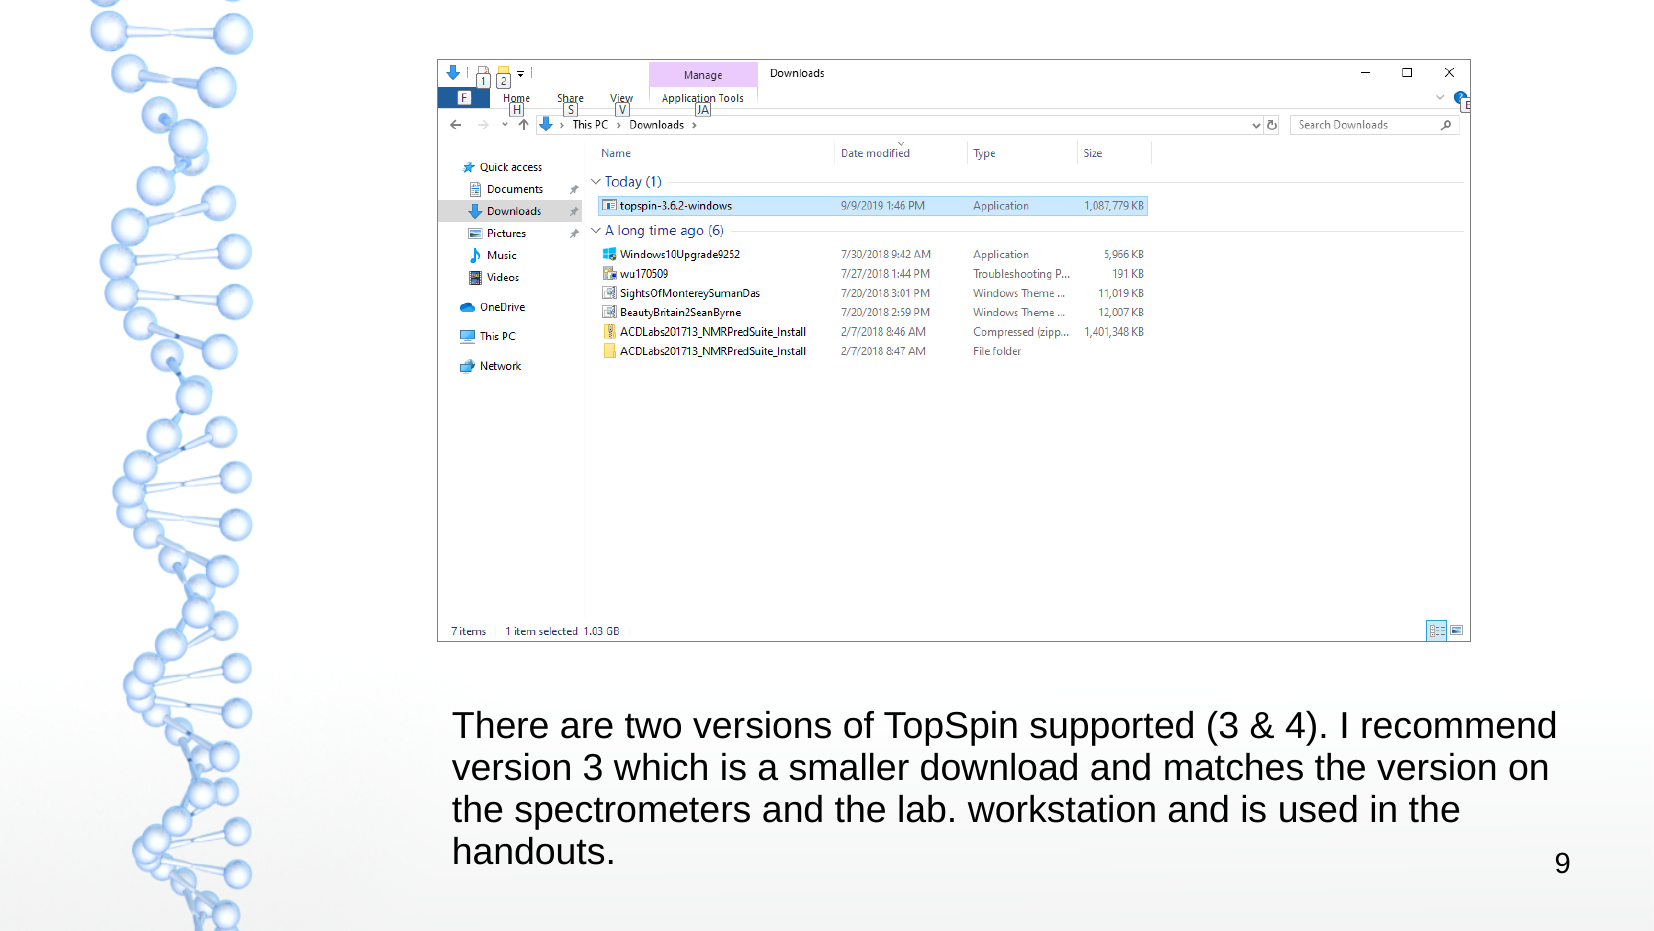

There are two versions of TopSpin supported (3 & 4). I recommend
version 3 which is a smaller download and matches the version on
the spectrometers and the lab. workstation and is used in the
handouts.
9